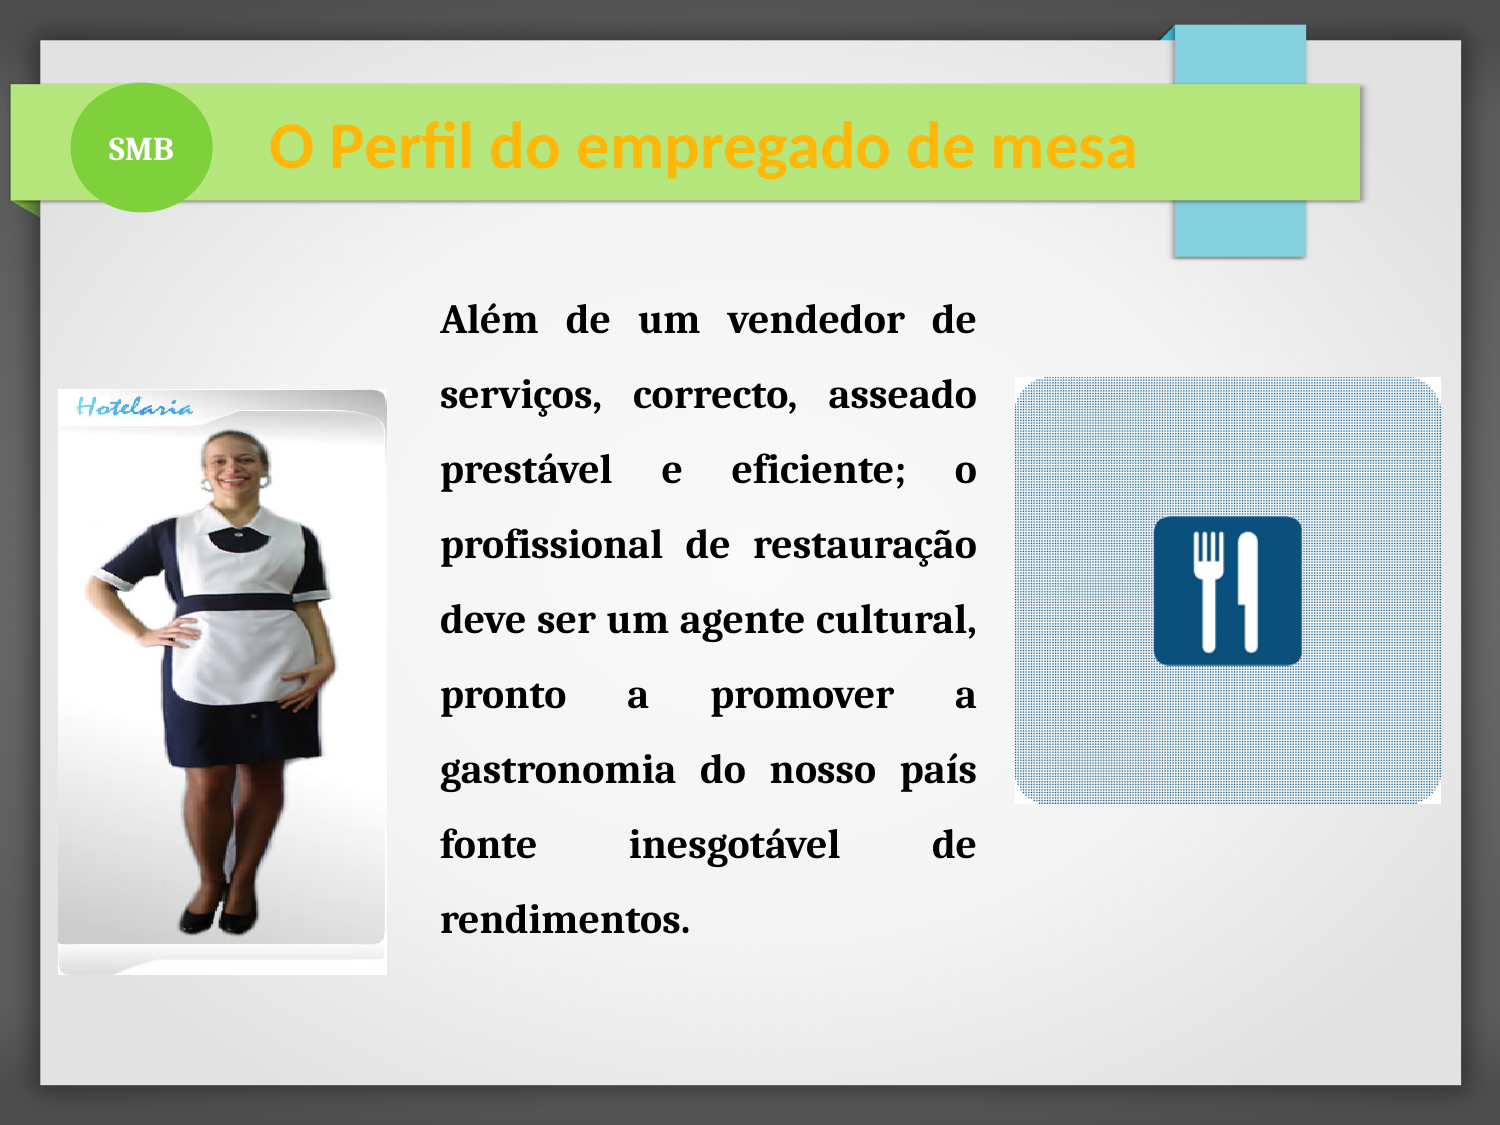

SMB
 O Perfil do empregado de mesa
Além de um vendedor de serviços, correcto, asseado prestável e eficiente; o profissional de restauração deve ser um agente cultural, pronto a promover a gastronomia do nosso país fonte inesgotável de rendimentos.